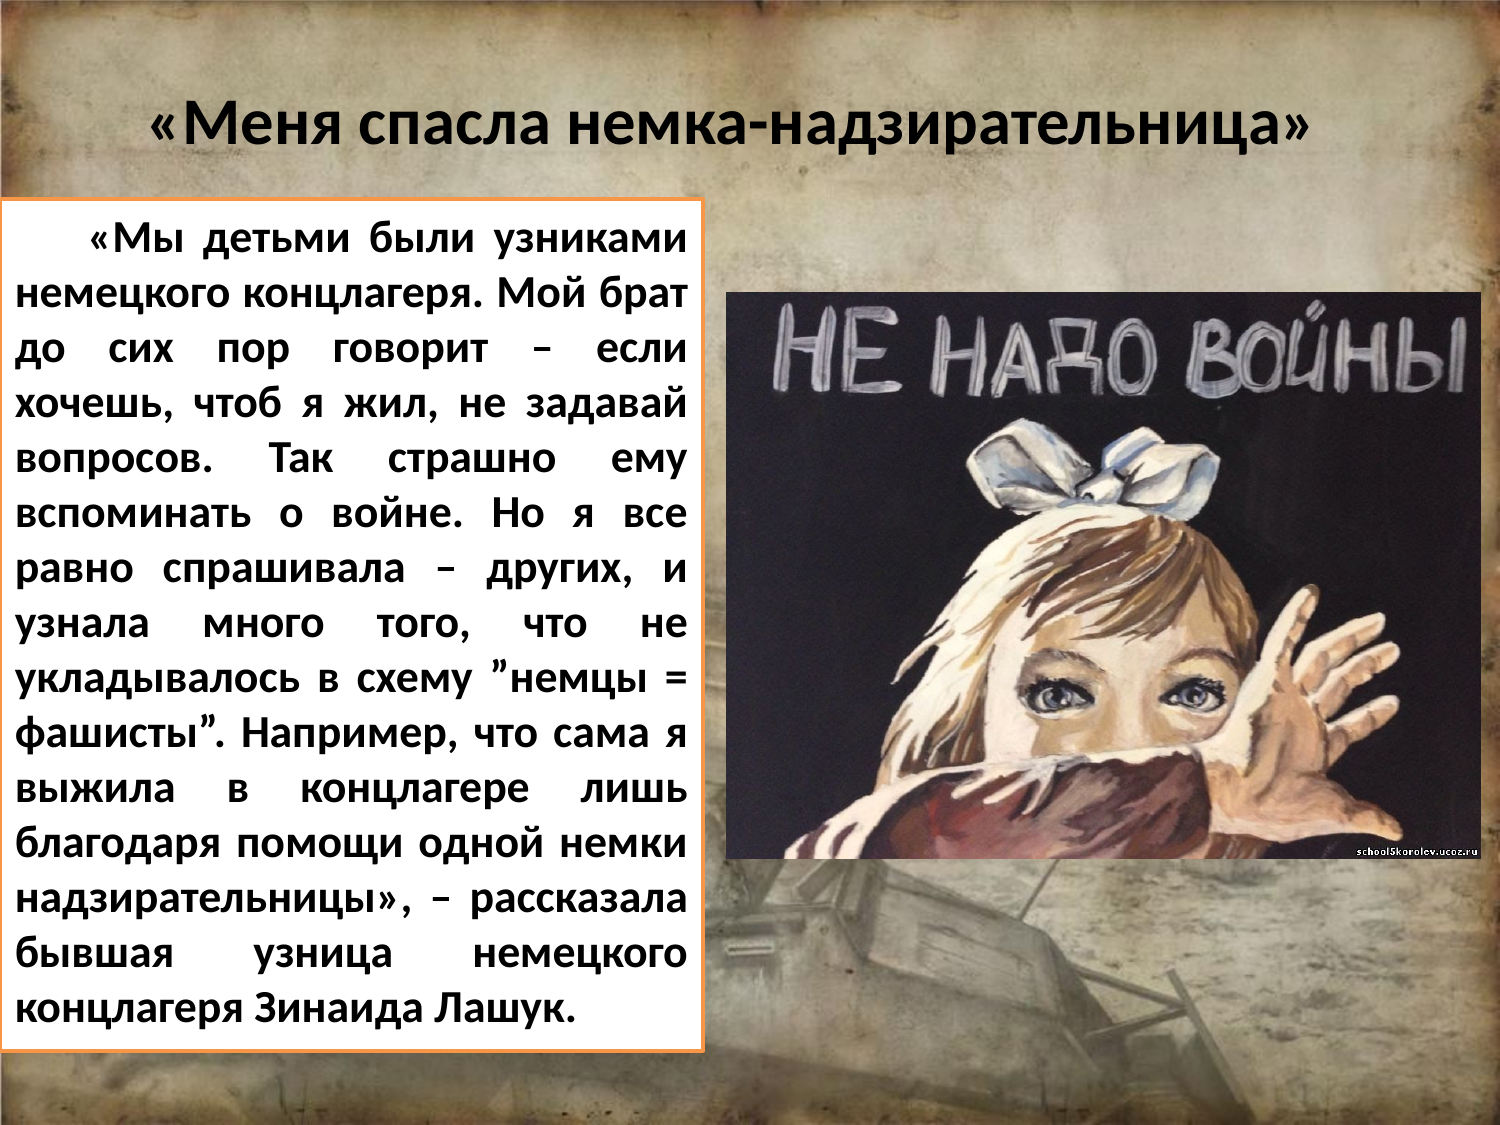

# «Меня спасла немка-надзирательница»
 «Мы детьми были узниками немецкого концлагеря. Мой брат до сих пор говорит – если хочешь, чтоб я жил, не задавай вопросов. Так страшно ему вспоминать о войне. Но я все равно спрашивала – других, и узнала много того, что не укладывалось в схему ”немцы = фашисты”. Например, что сама я выжила в концлагере лишь благодаря помощи одной немки надзирательницы», – рассказала бывшая узница немецкого концлагеря Зинаида Лашук.